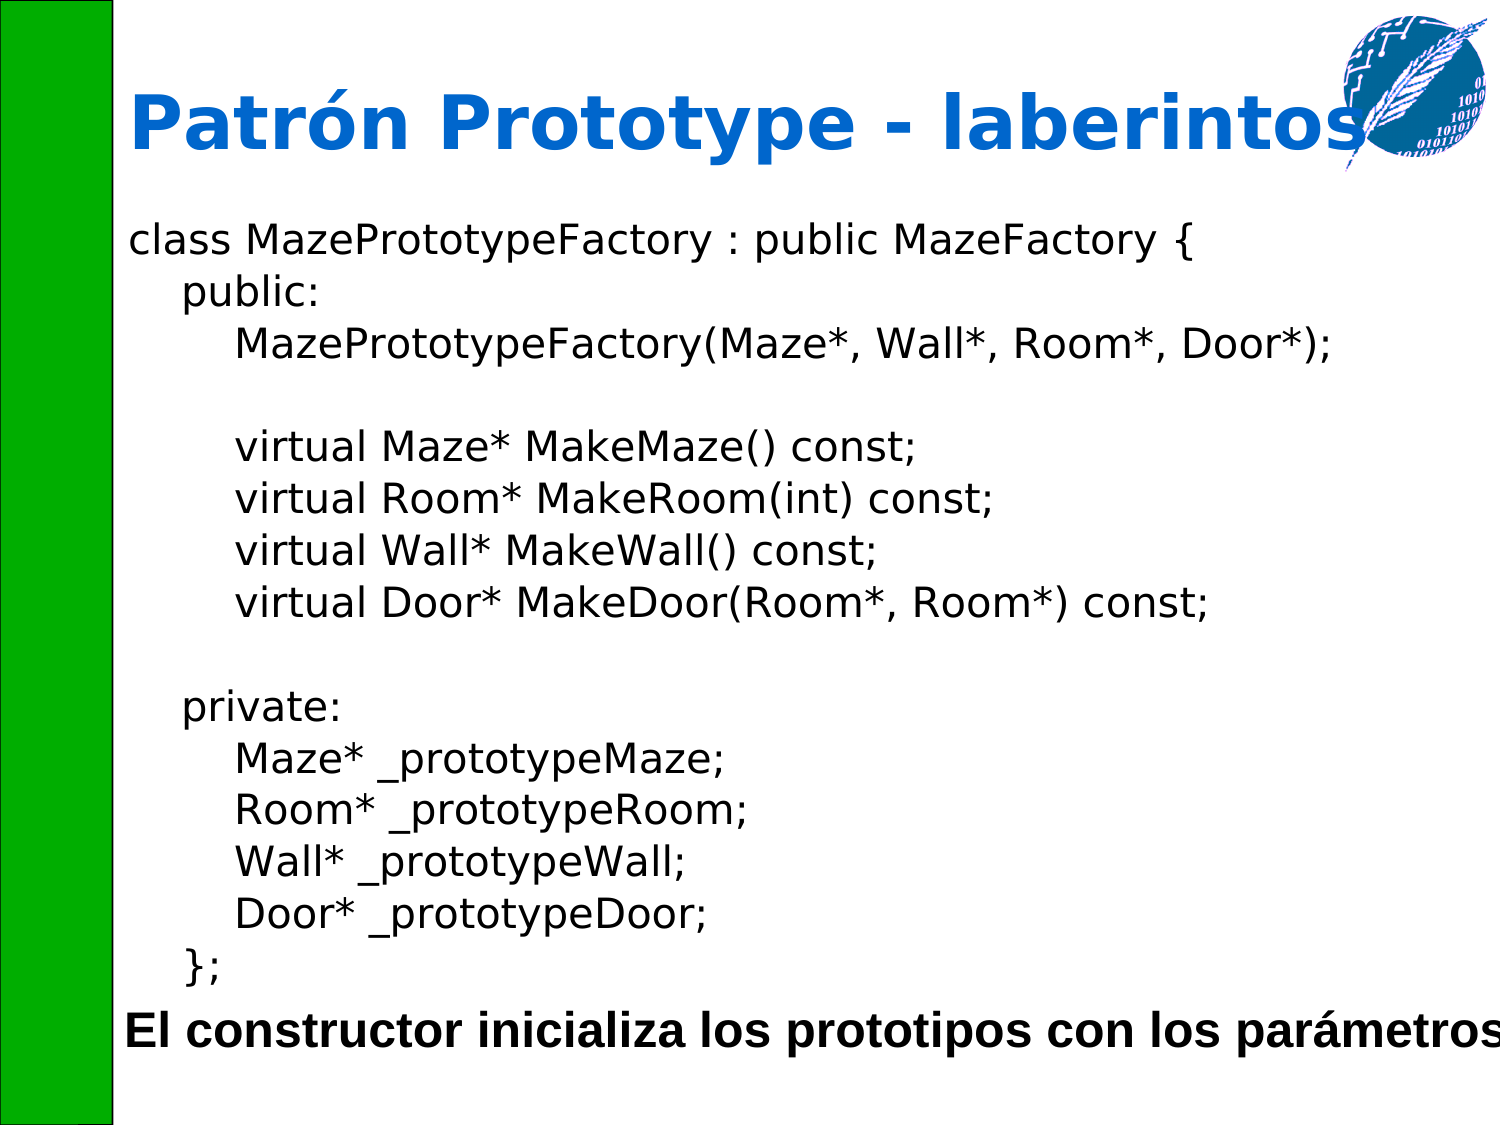

# Patrón Prototype - laberintos
class MazePrototypeFactory : public MazeFactory {
 public:
 MazePrototypeFactory(Maze*, Wall*, Room*, Door*);
 virtual Maze* MakeMaze() const;
 virtual Room* MakeRoom(int) const;
 virtual Wall* MakeWall() const;
 virtual Door* MakeDoor(Room*, Room*) const;
 private:
 Maze* _prototypeMaze;
 Room* _prototypeRoom;
 Wall* _prototypeWall;
 Door* _prototypeDoor;
 };
El constructor inicializa los prototipos con los parámetros.